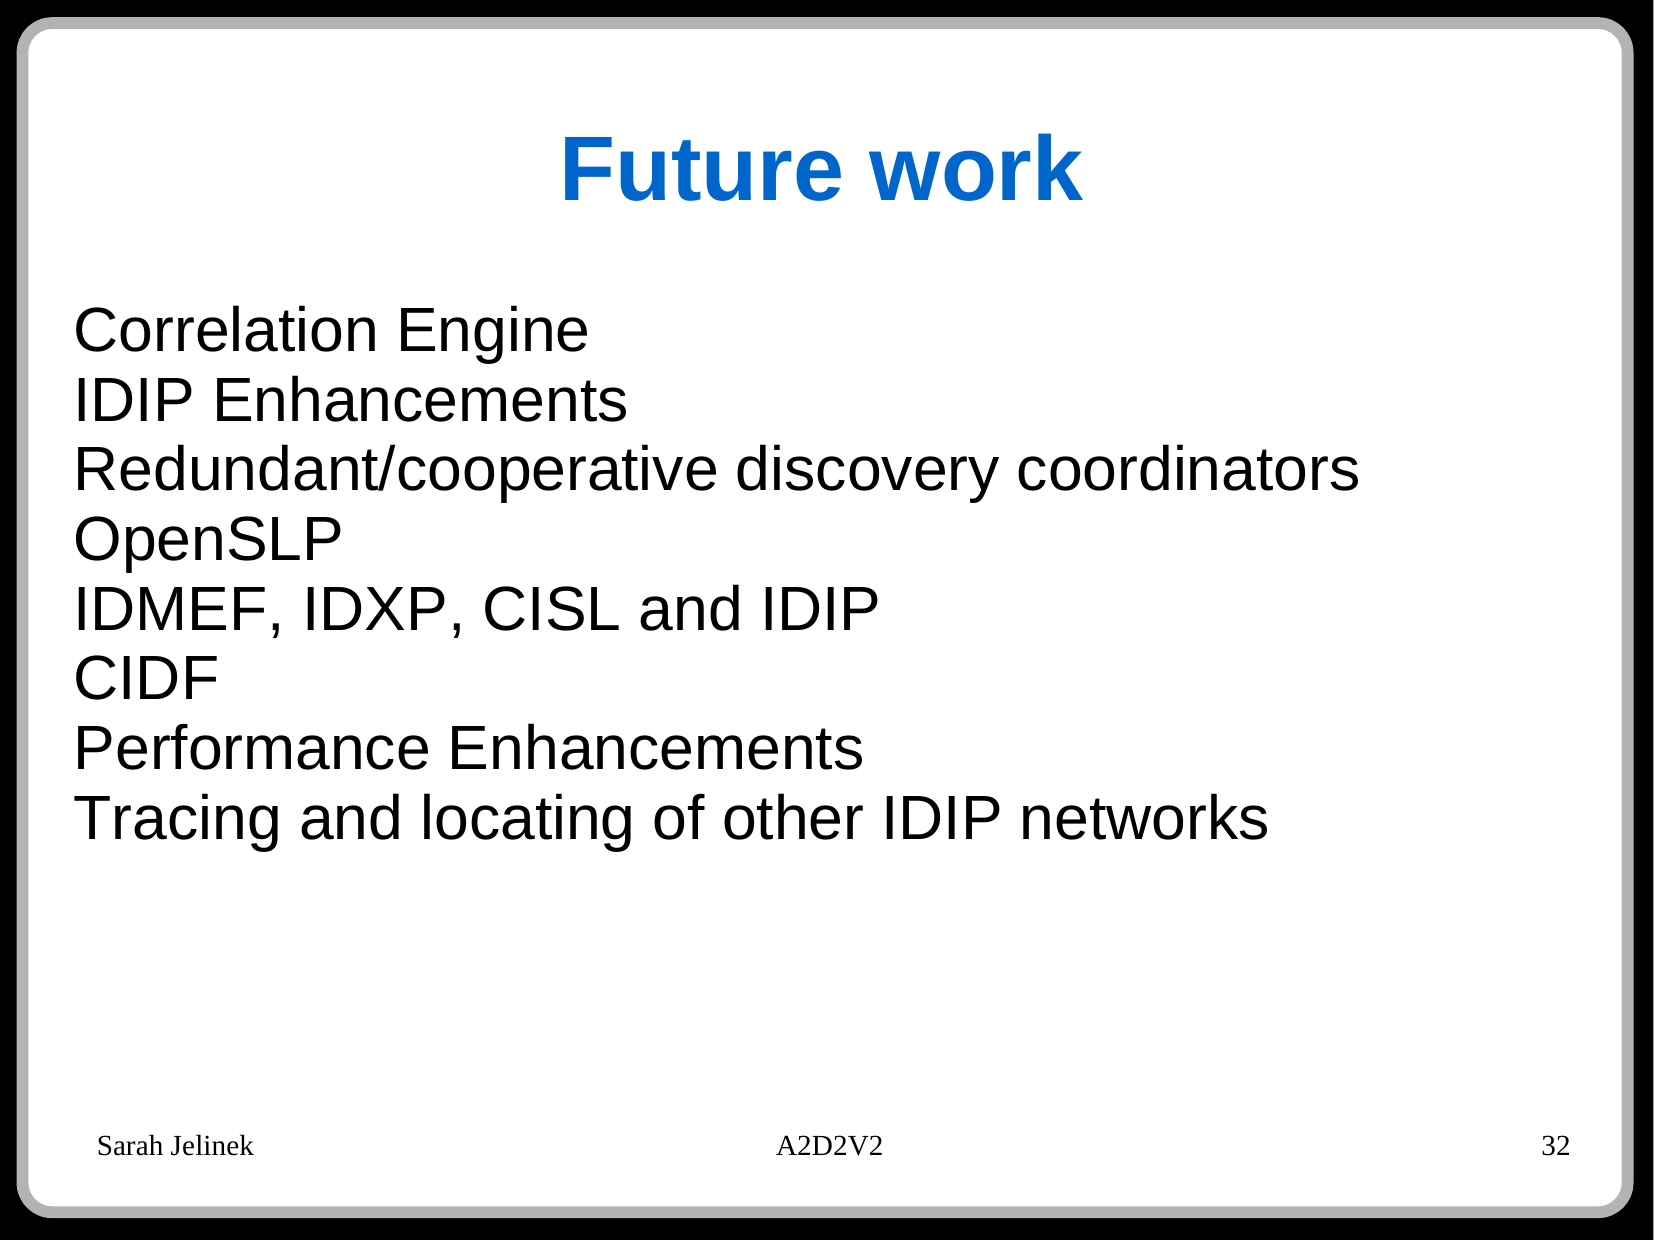

# Future work
Correlation Engine
IDIP Enhancements
Redundant/cooperative discovery coordinators
OpenSLP
IDMEF, IDXP, CISL and IDIP
CIDF
Performance Enhancements
Tracing and locating of other IDIP networks
Sarah Jelinek A2D2V2
32